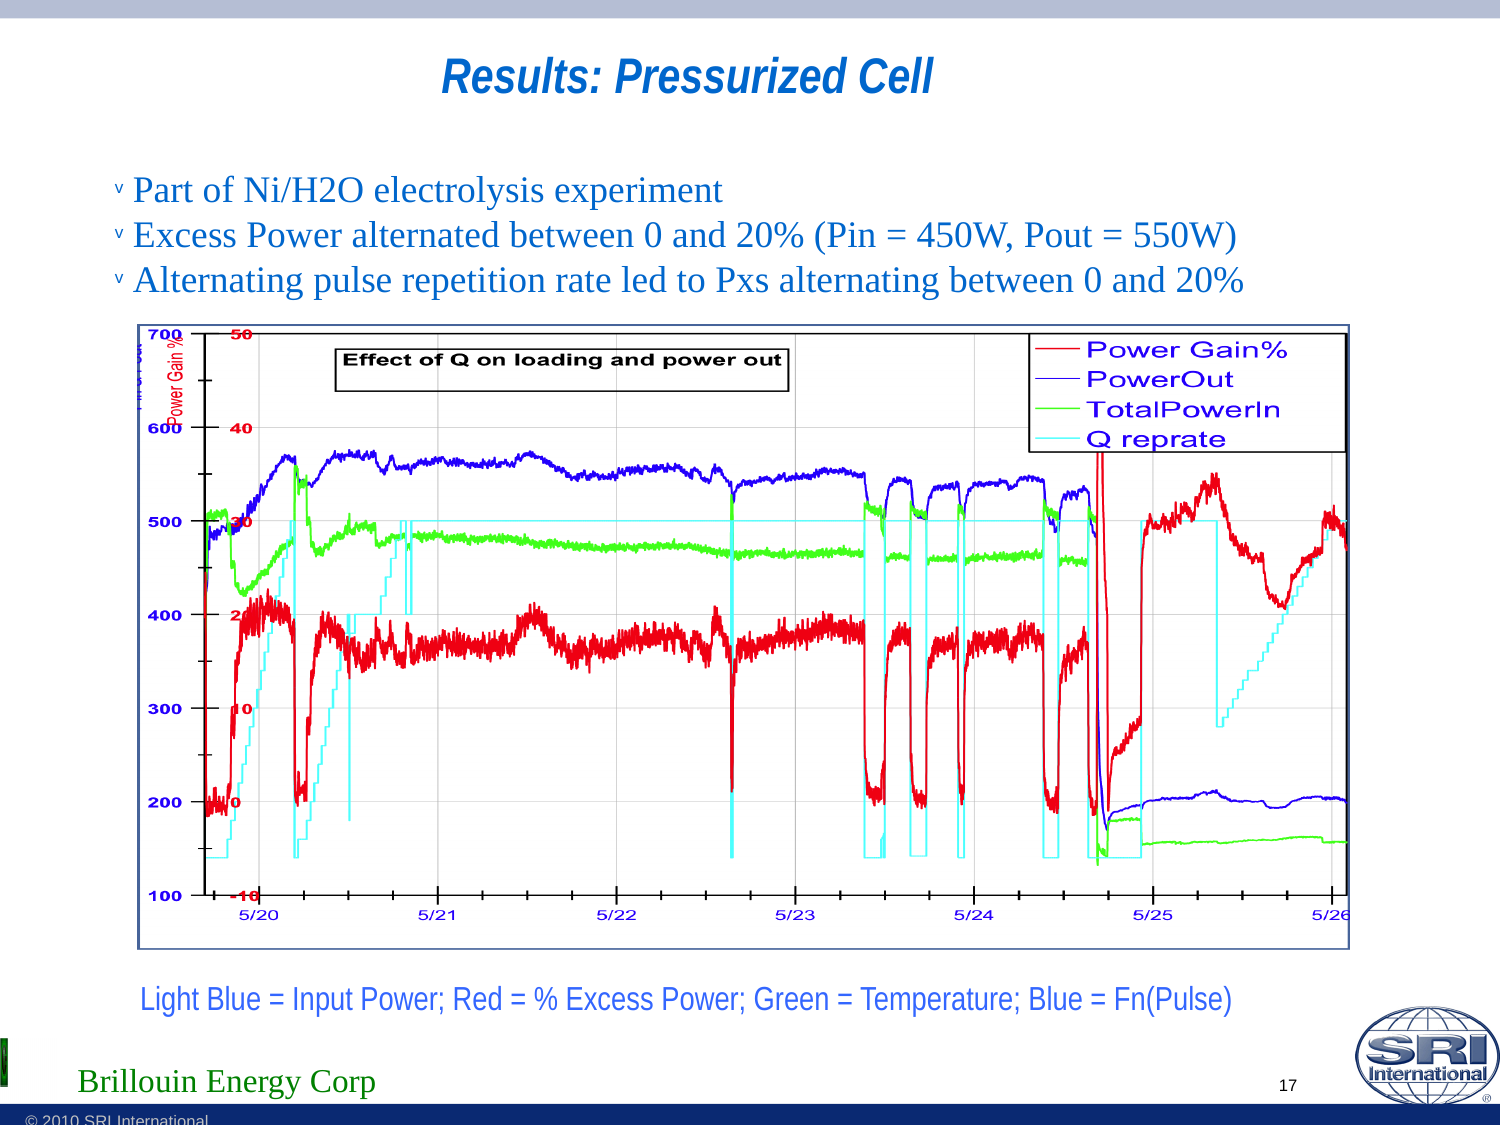

# Results: Pressurized Cell
 Part of Ni/H2O electrolysis experiment
 Excess Power alternated between 0 and 20% (Pin = 450W, Pout = 550W)
 Alternating pulse repetition rate led to Pxs alternating between 0 and 20%
Light Blue = Input Power; Red = % Excess Power; Green = Temperature; Blue = Fn(Pulse)